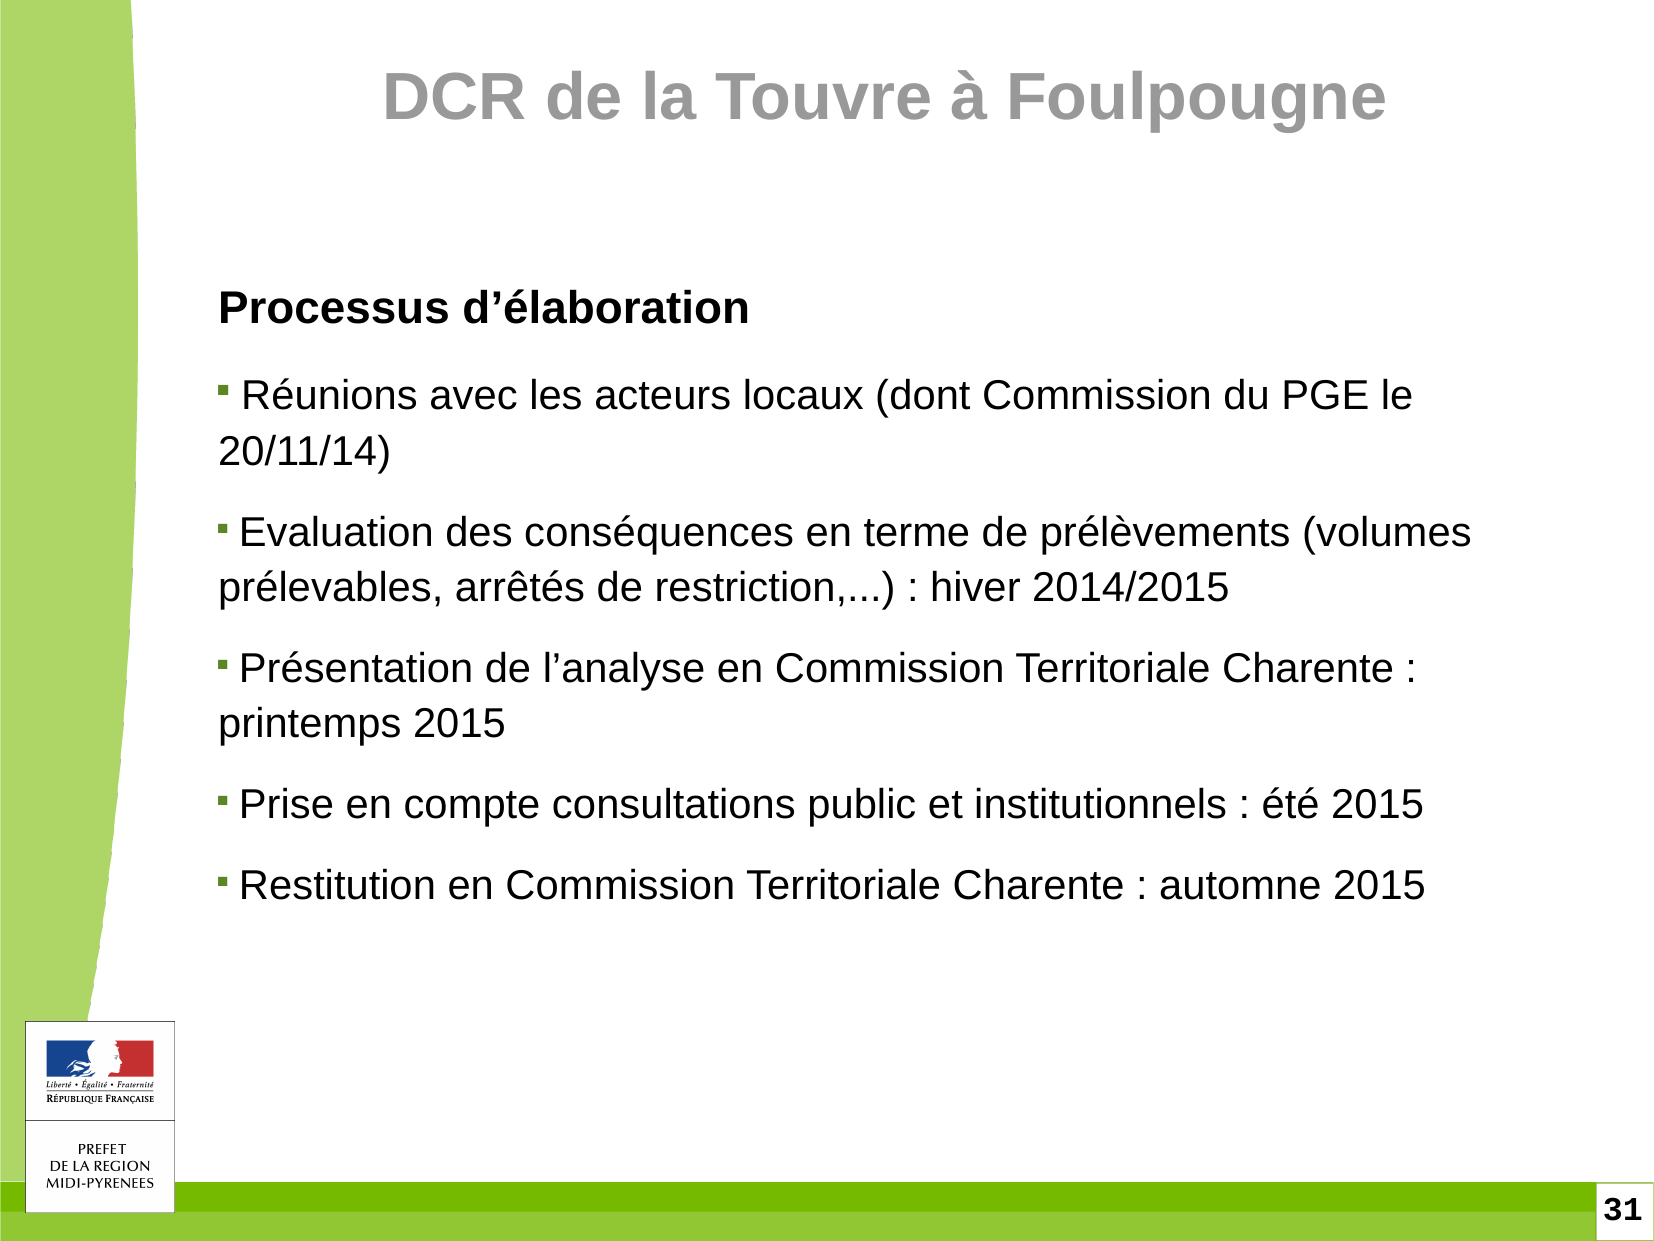

# DCR de la Touvre à Foulpougne
Processus d’élaboration
 Réunions avec les acteurs locaux (dont Commission du PGE le 20/11/14)
 Evaluation des conséquences en terme de prélèvements (volumes prélevables, arrêtés de restriction,...) : hiver 2014/2015
 Présentation de l’analyse en Commission Territoriale Charente : printemps 2015
 Prise en compte consultations public et institutionnels : été 2015
 Restitution en Commission Territoriale Charente : automne 2015
31